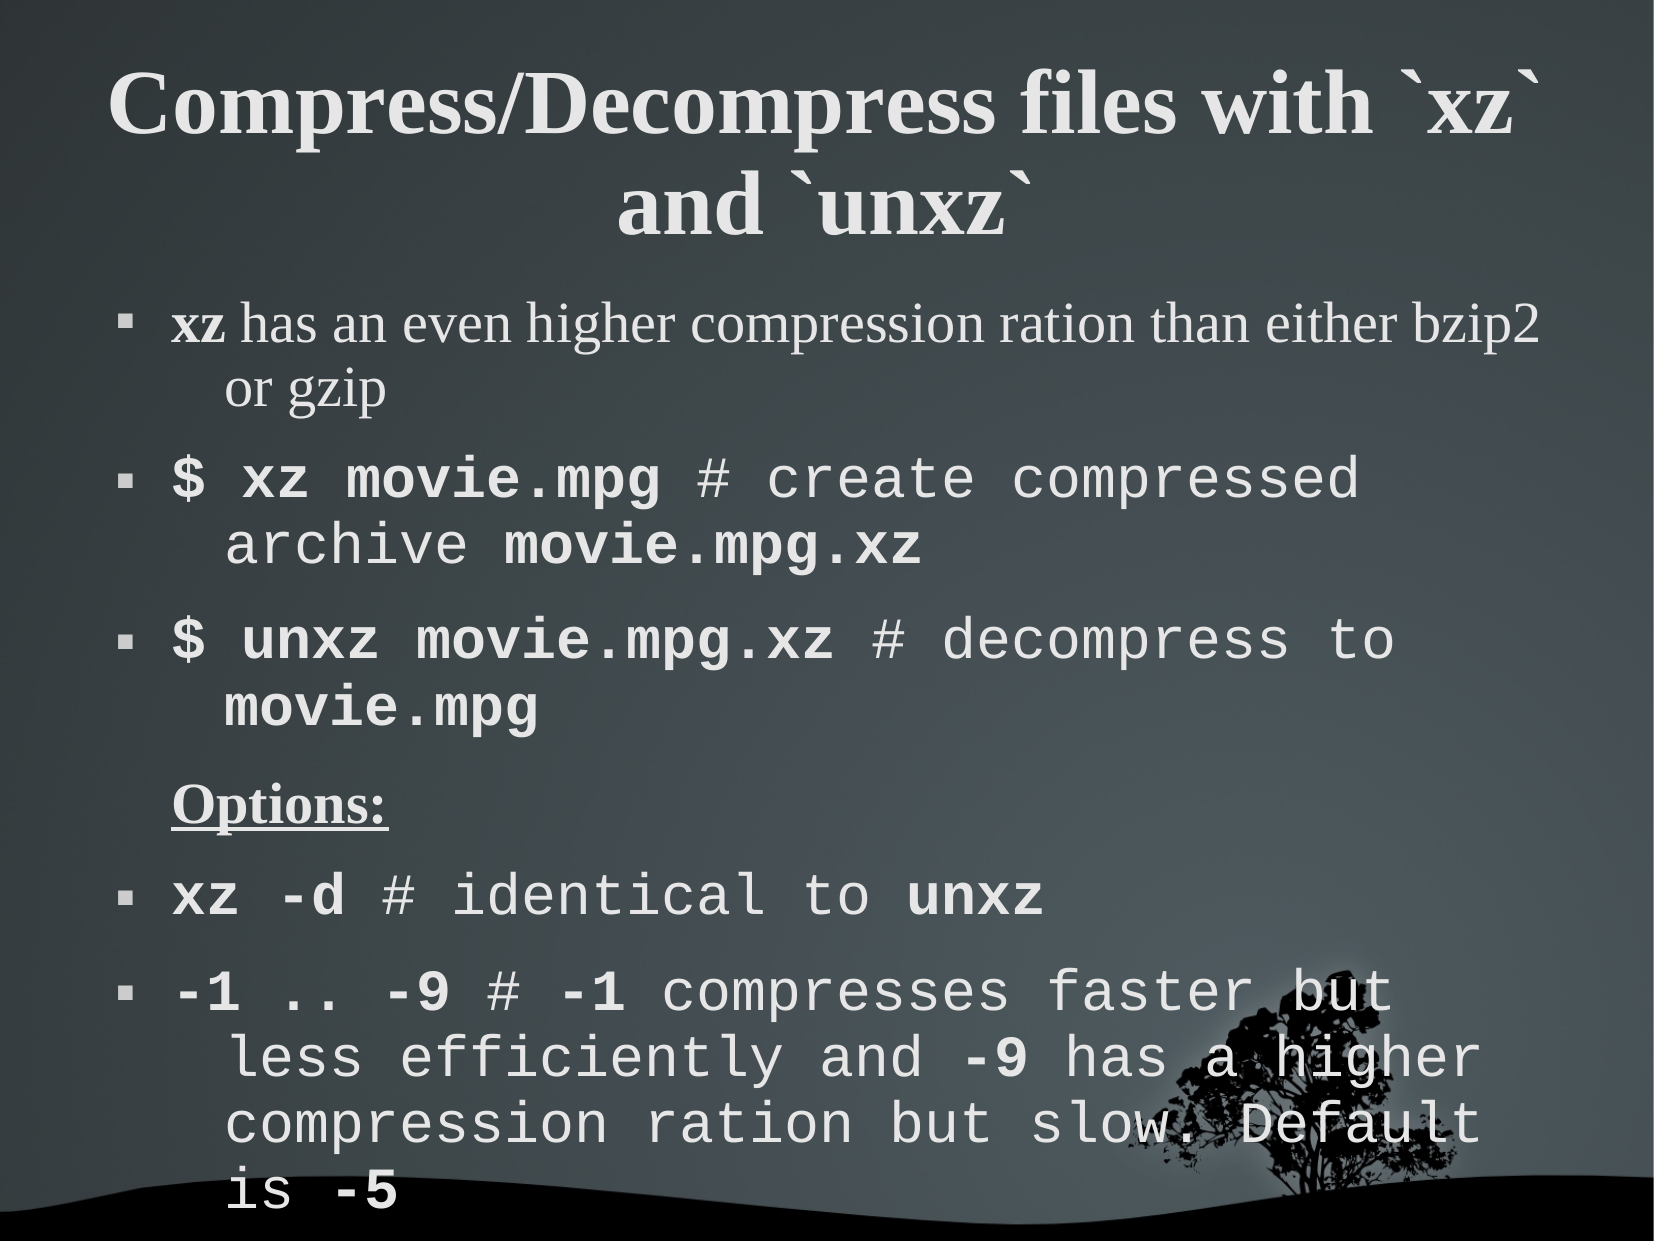

# Compress/Decompress files with `xz` and `unxz`
xz has an even higher compression ration than either bzip2 or gzip
$ xz movie.mpg # create compressed archive movie.mpg.xz
$ unxz movie.mpg.xz # decompress to movie.mpg
Options:
xz -d # identical to unxz
-1 .. -9 # -1 compresses faster but less efficiently and -9 has a higher compression ration but slow. Default is -5